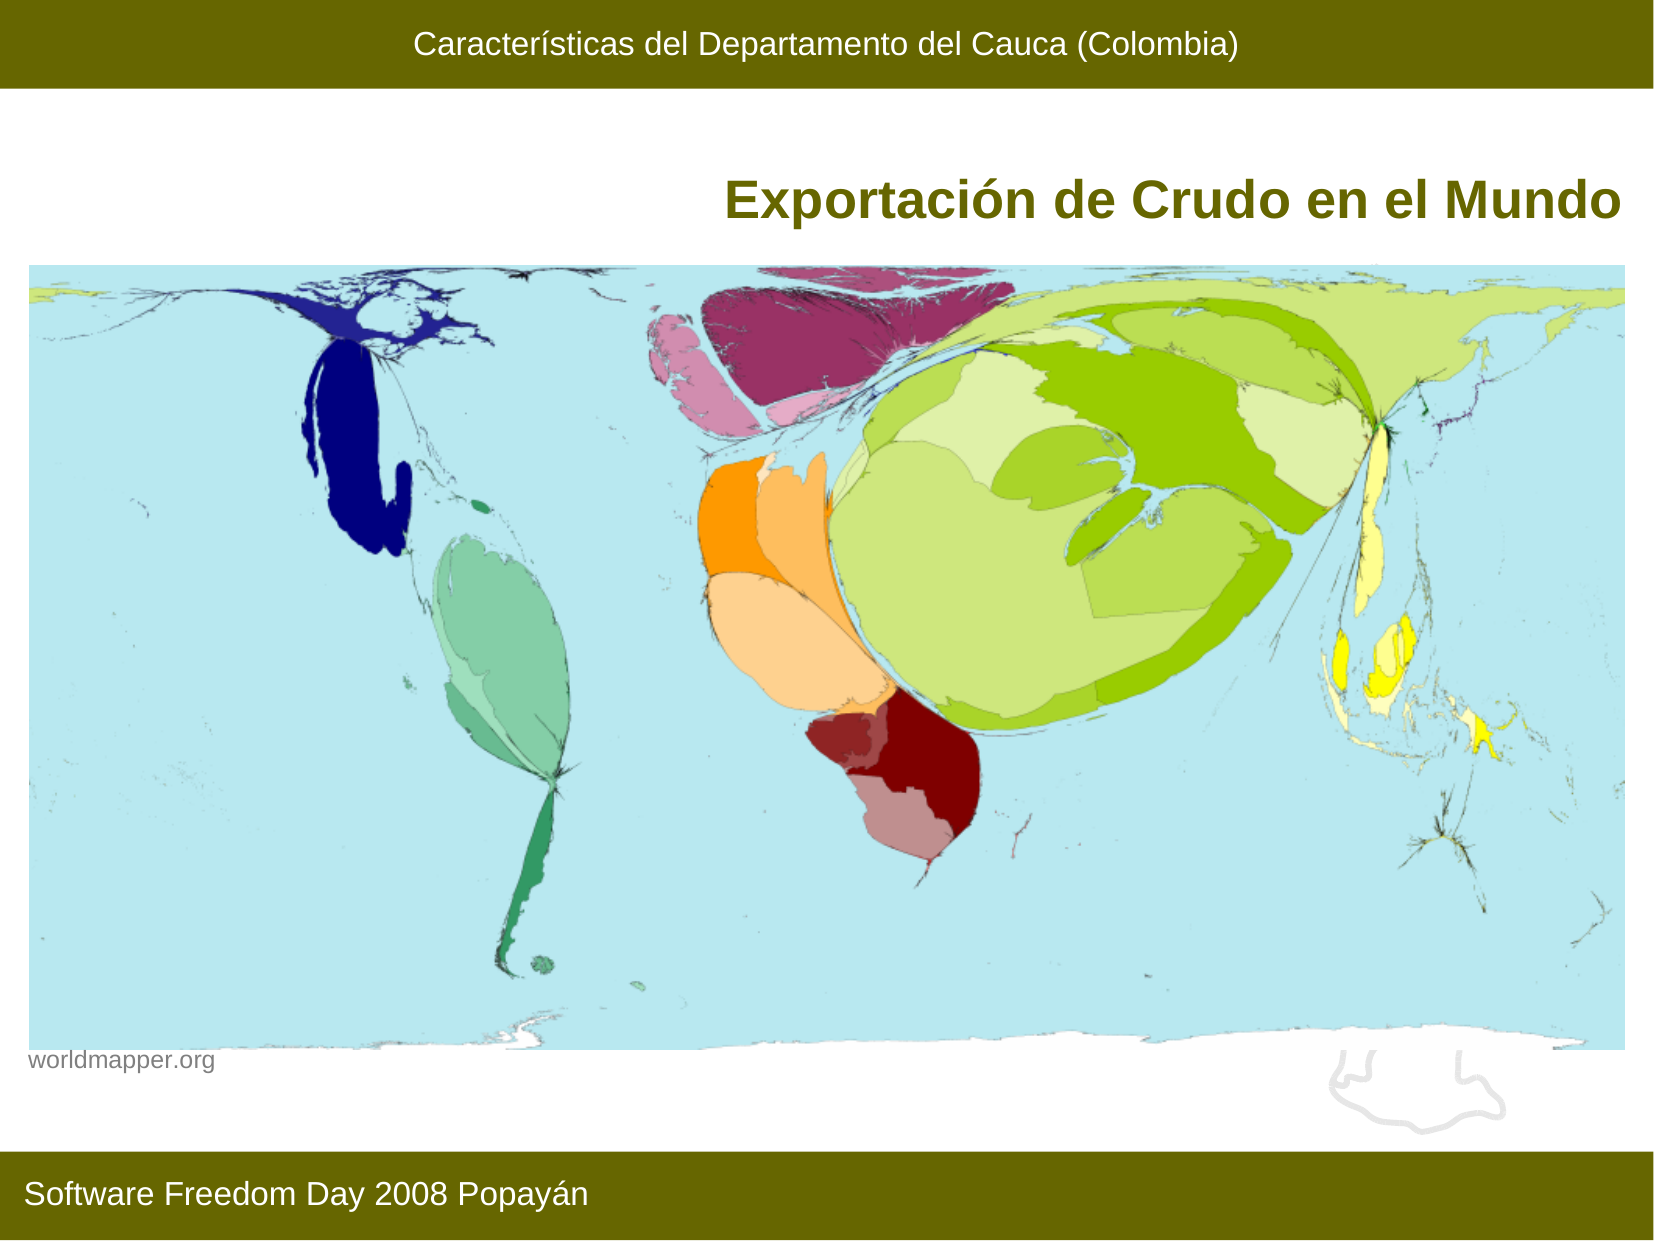

# Exportación de Crudo en el Mundo
worldmapper.org